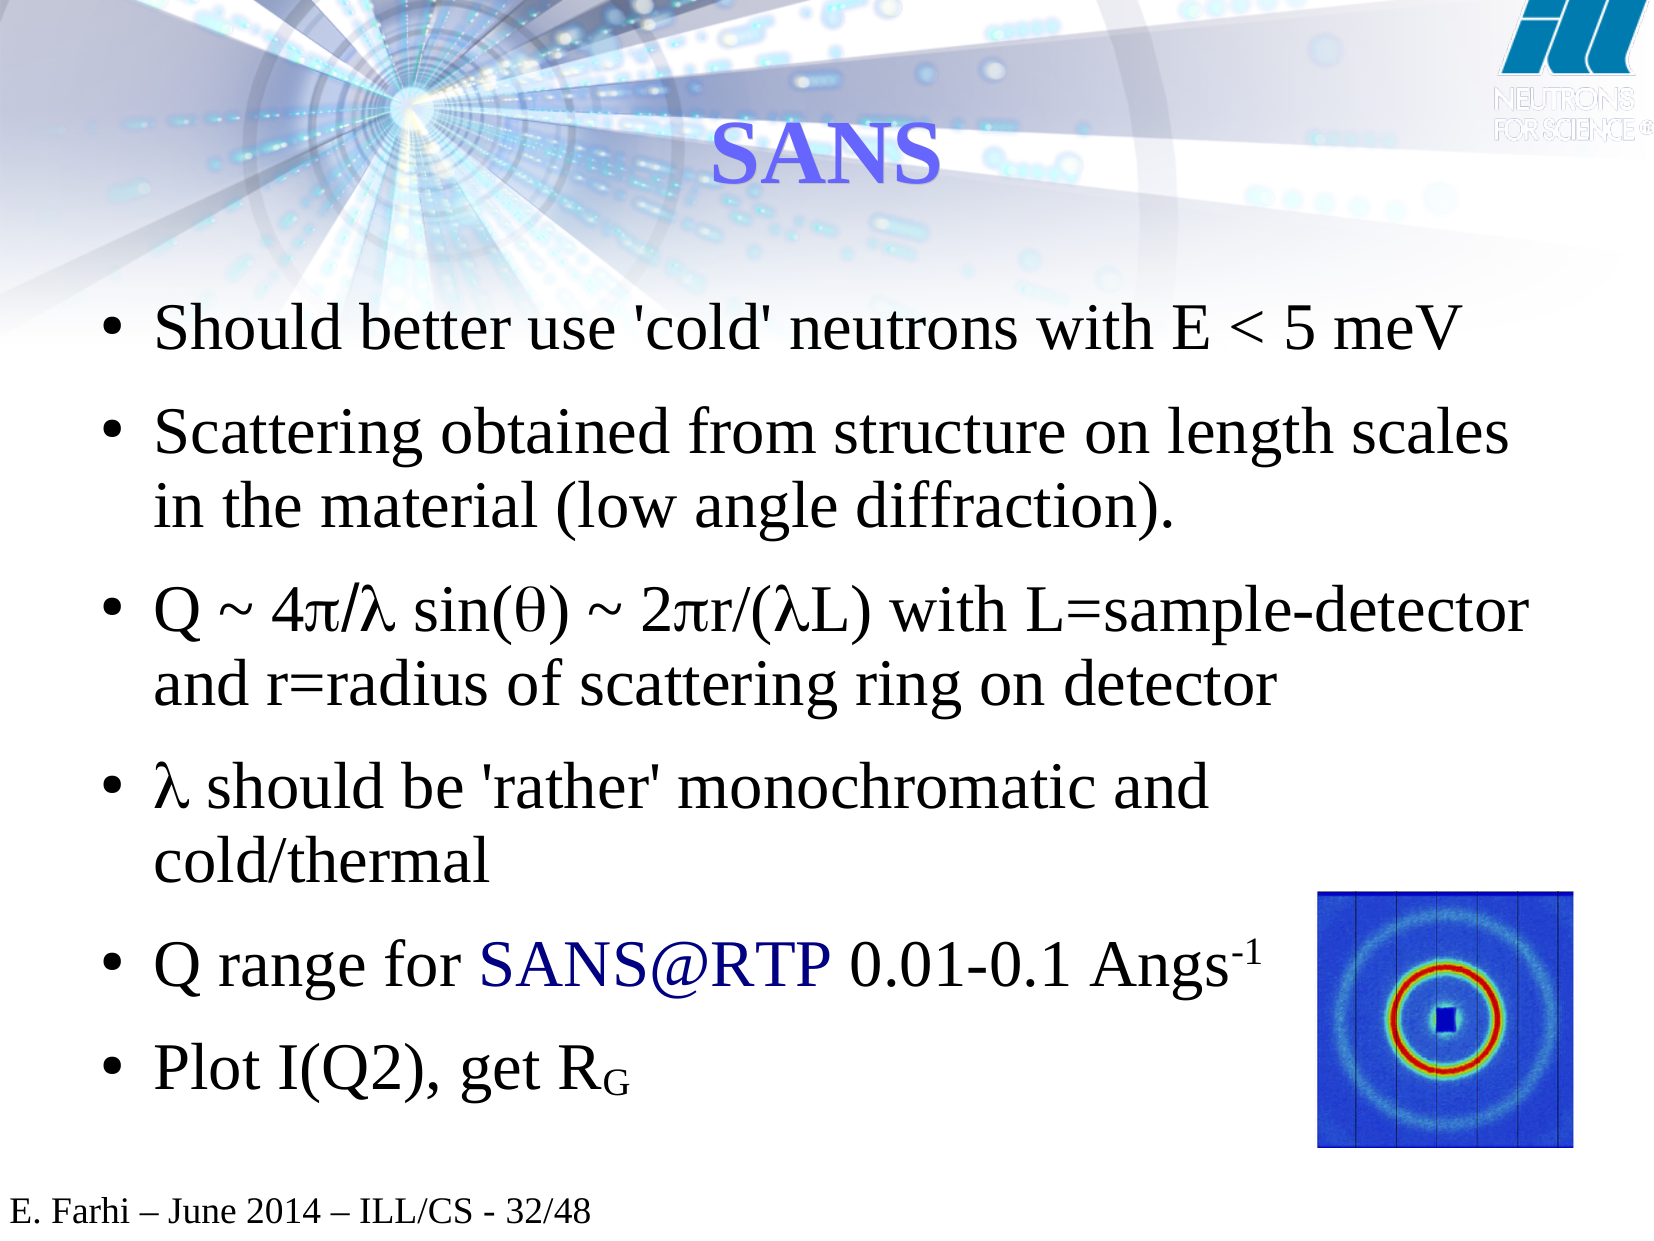

# SANS
Should better use 'cold' neutrons with E < 5 meV
Scattering obtained from structure on length scales in the material (low angle diffraction).
Q ~ 4p/l sin(q) ~ 2pr/(lL) with L=sample-detector and r=radius of scattering ring on detector
l should be 'rather' monochromatic and cold/thermal
Q range for SANS@RTP 0.01-0.1 Angs-1
Plot I(Q2), get RG